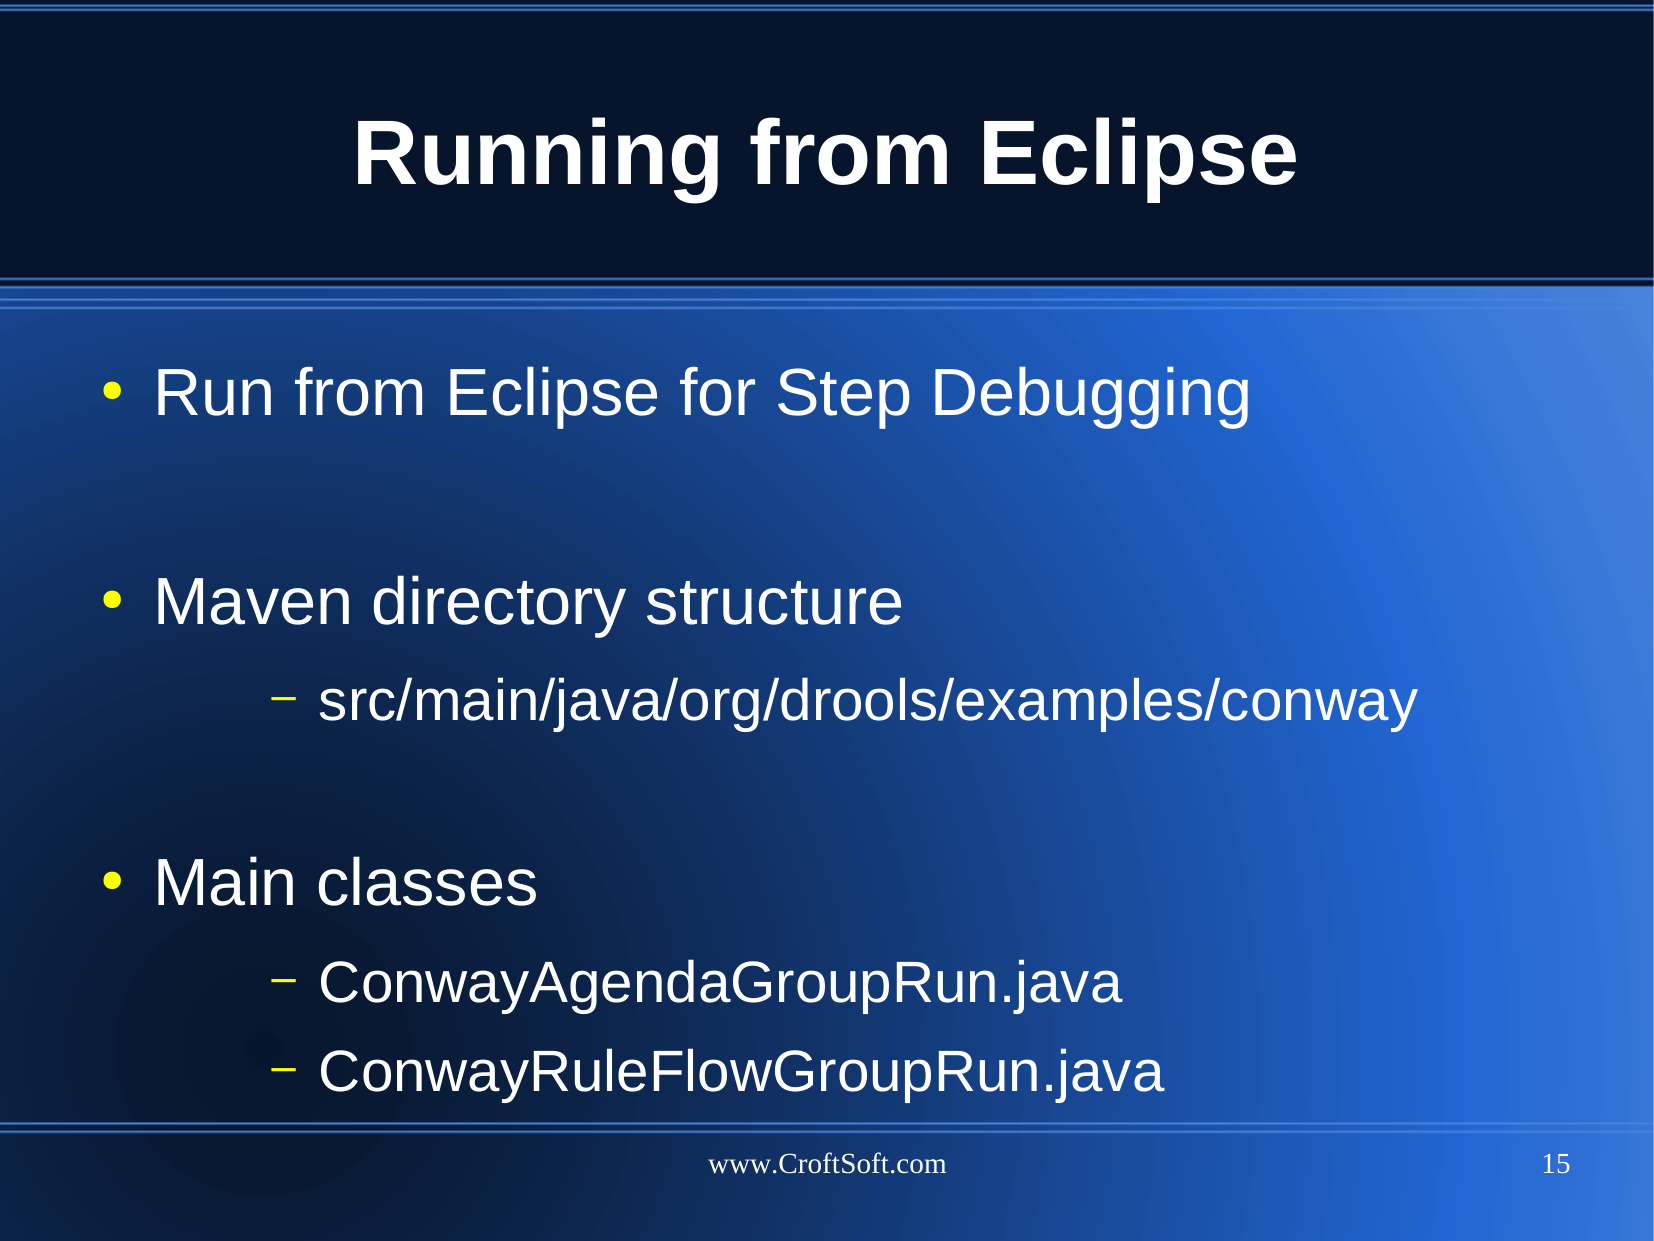

# Running from Eclipse
Run from Eclipse for Step Debugging
Maven directory structure
src/main/java/org/drools/examples/conway
Main classes
ConwayAgendaGroupRun.java
ConwayRuleFlowGroupRun.java
www.CroftSoft.com
15